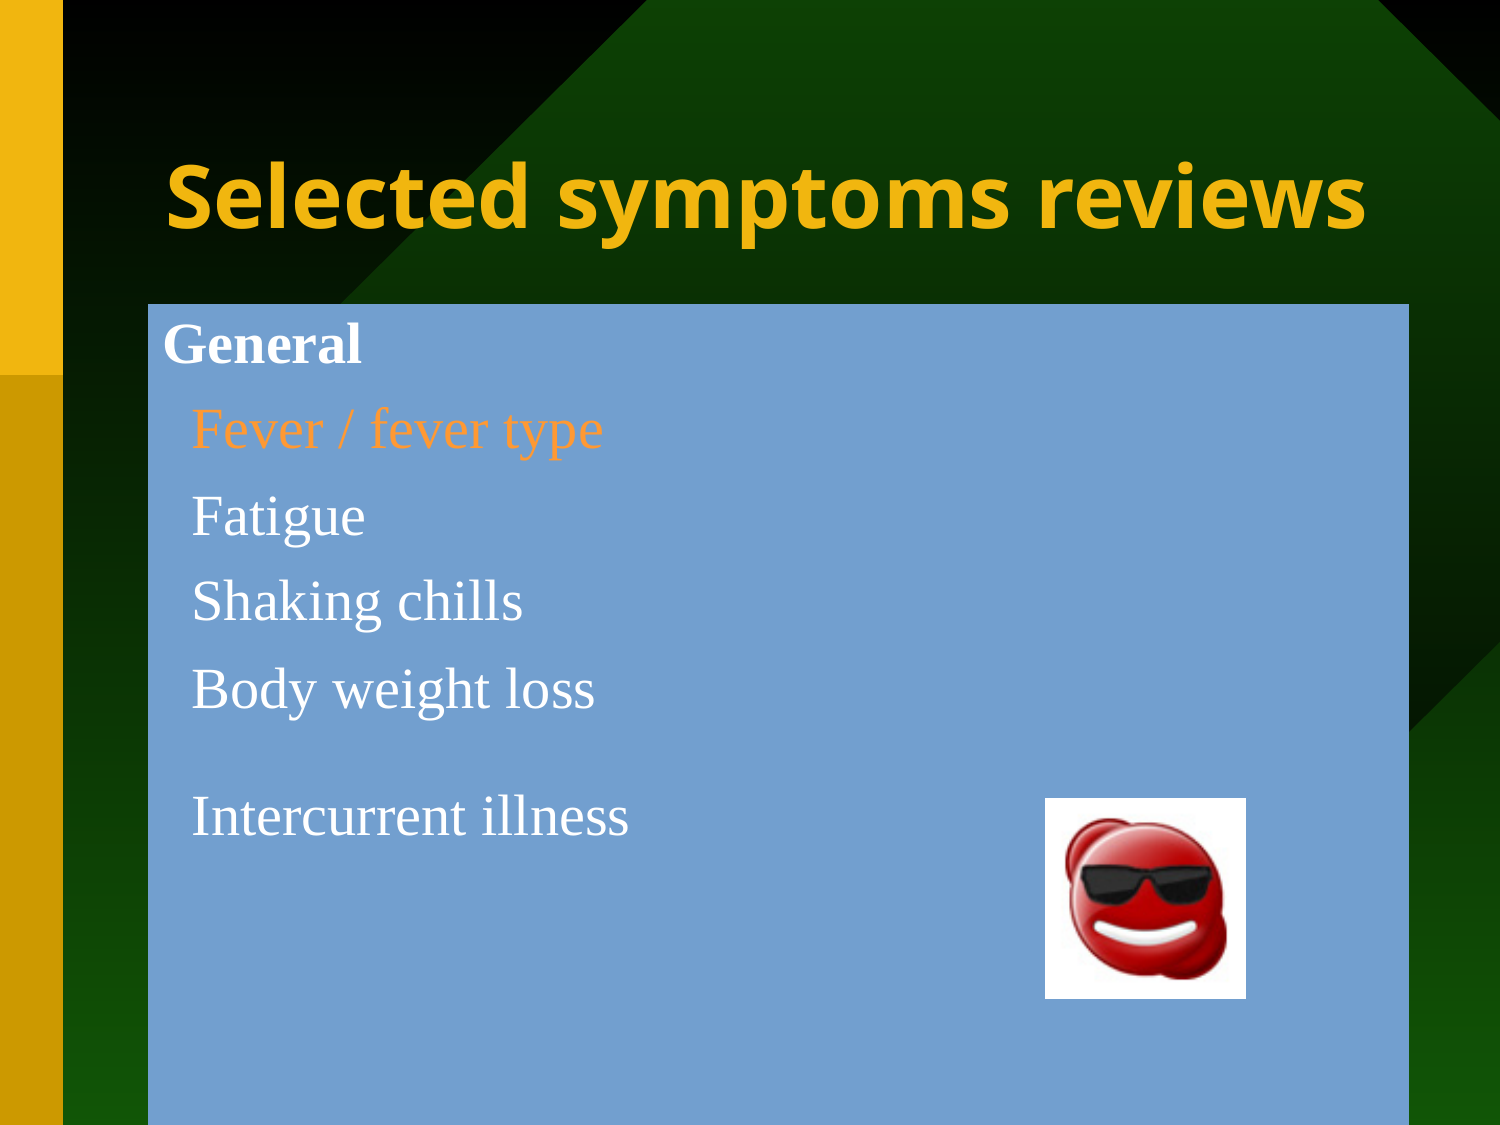

# Selected symptoms reviews
| General | |
| --- | --- |
| Fever / fever type | |
| Fatigue | |
| Shaking chills | |
| Body weight loss | |
| Intercurrent illness | |
| | |
| | |
| | |